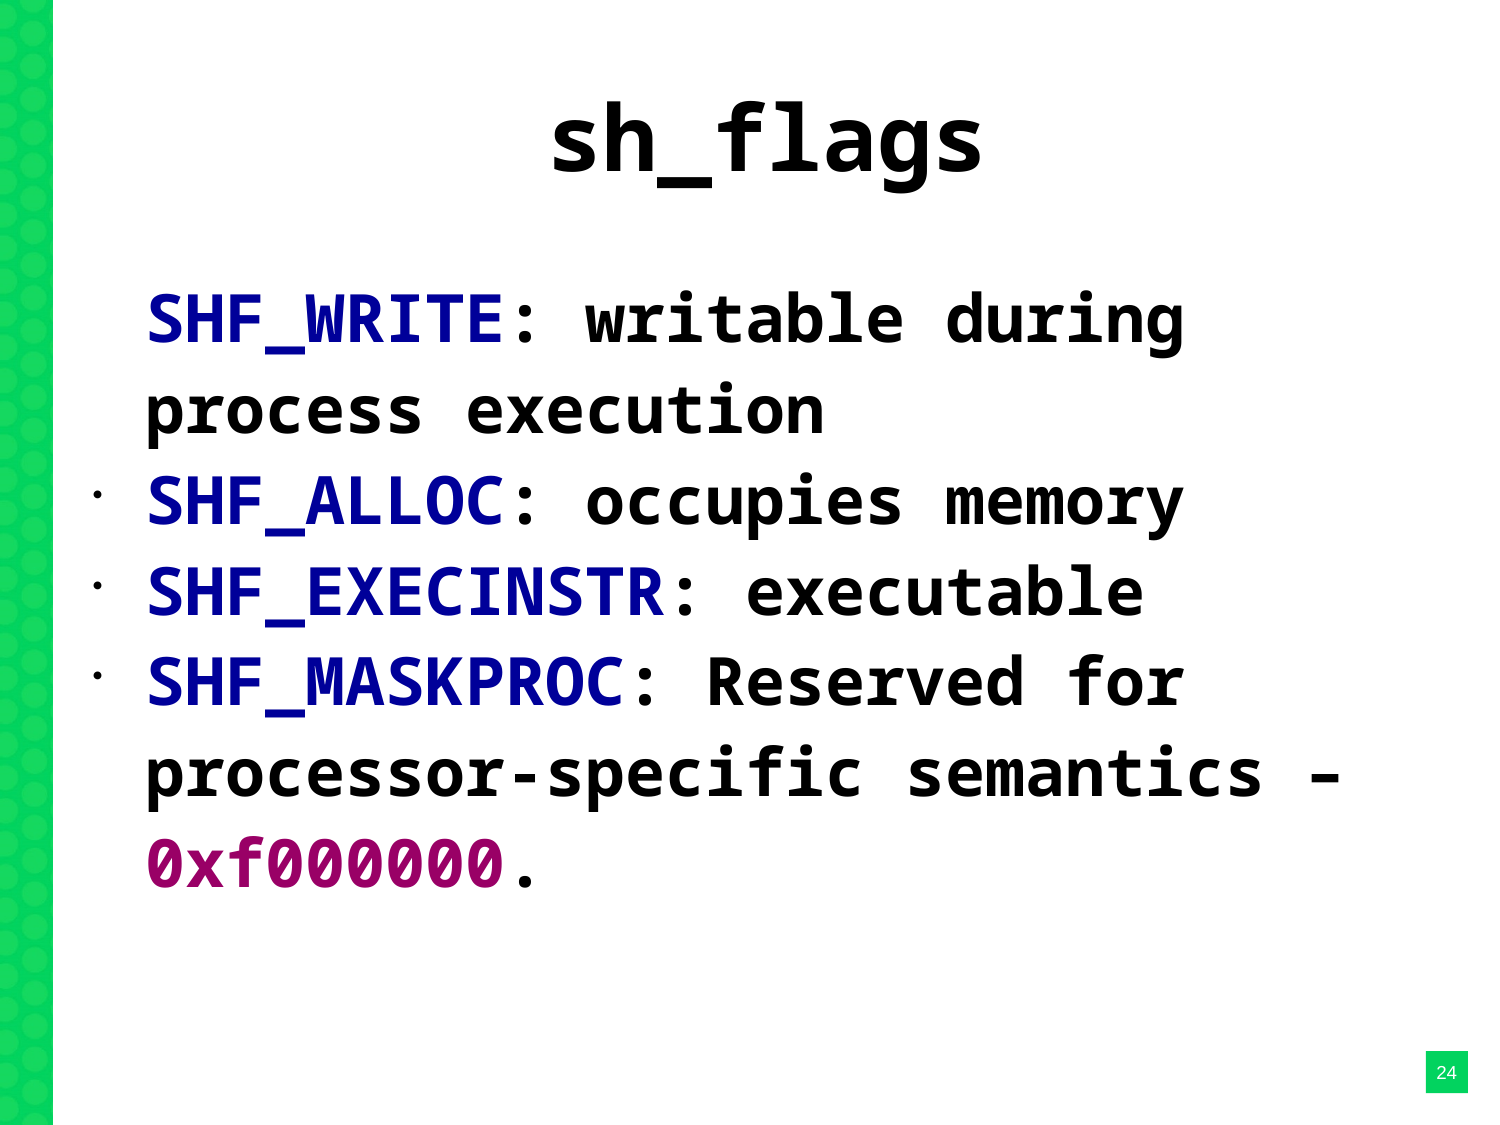

# sh_flags
SHF_WRITE: writable during process execution
SHF_ALLOC: occupies memory
SHF_EXECINSTR: executable
SHF_MASKPROC: Reserved for processor-specific semantics – 0xf000000.